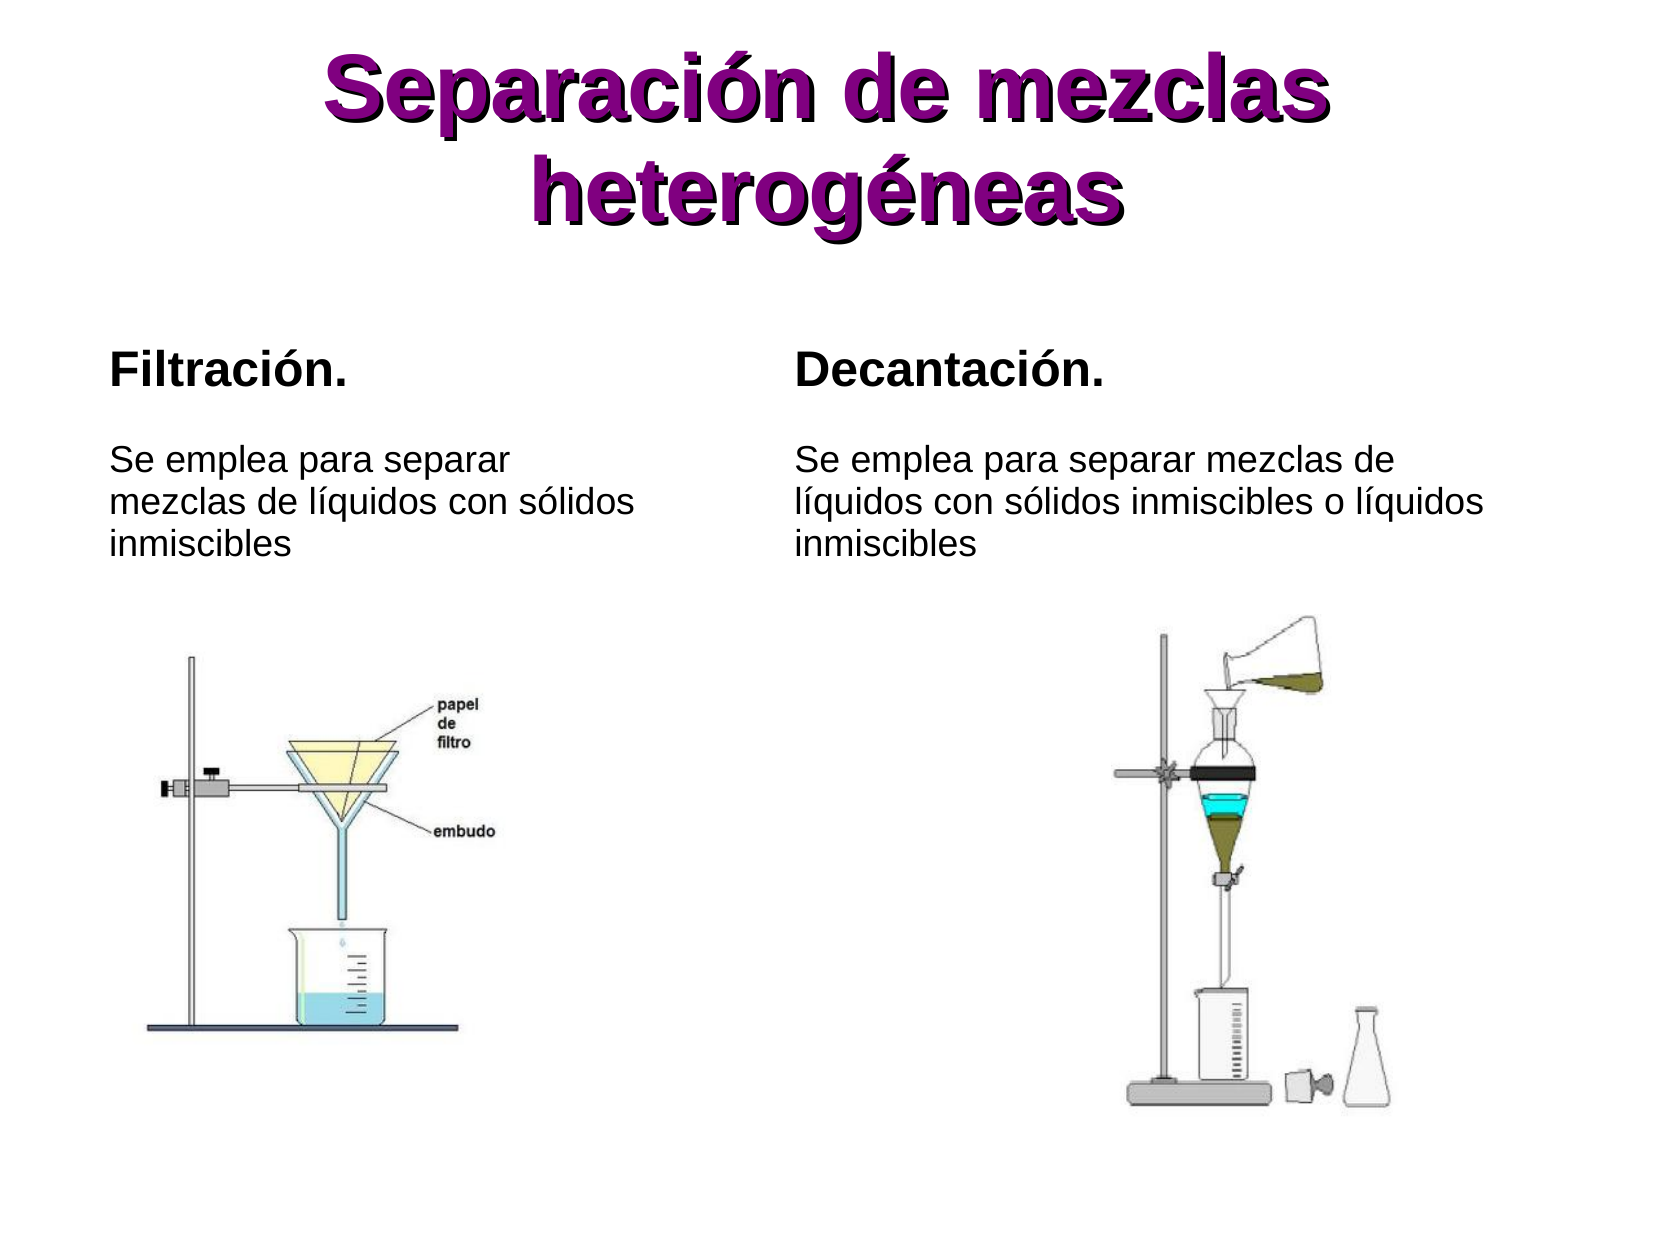

# Separación de mezclas heterogéneas
Filtración.
Se emplea para separar mezclas de líquidos con sólidos inmiscibles
Decantación.
Se emplea para separar mezclas de líquidos con sólidos inmiscibles o líquidos inmiscibles